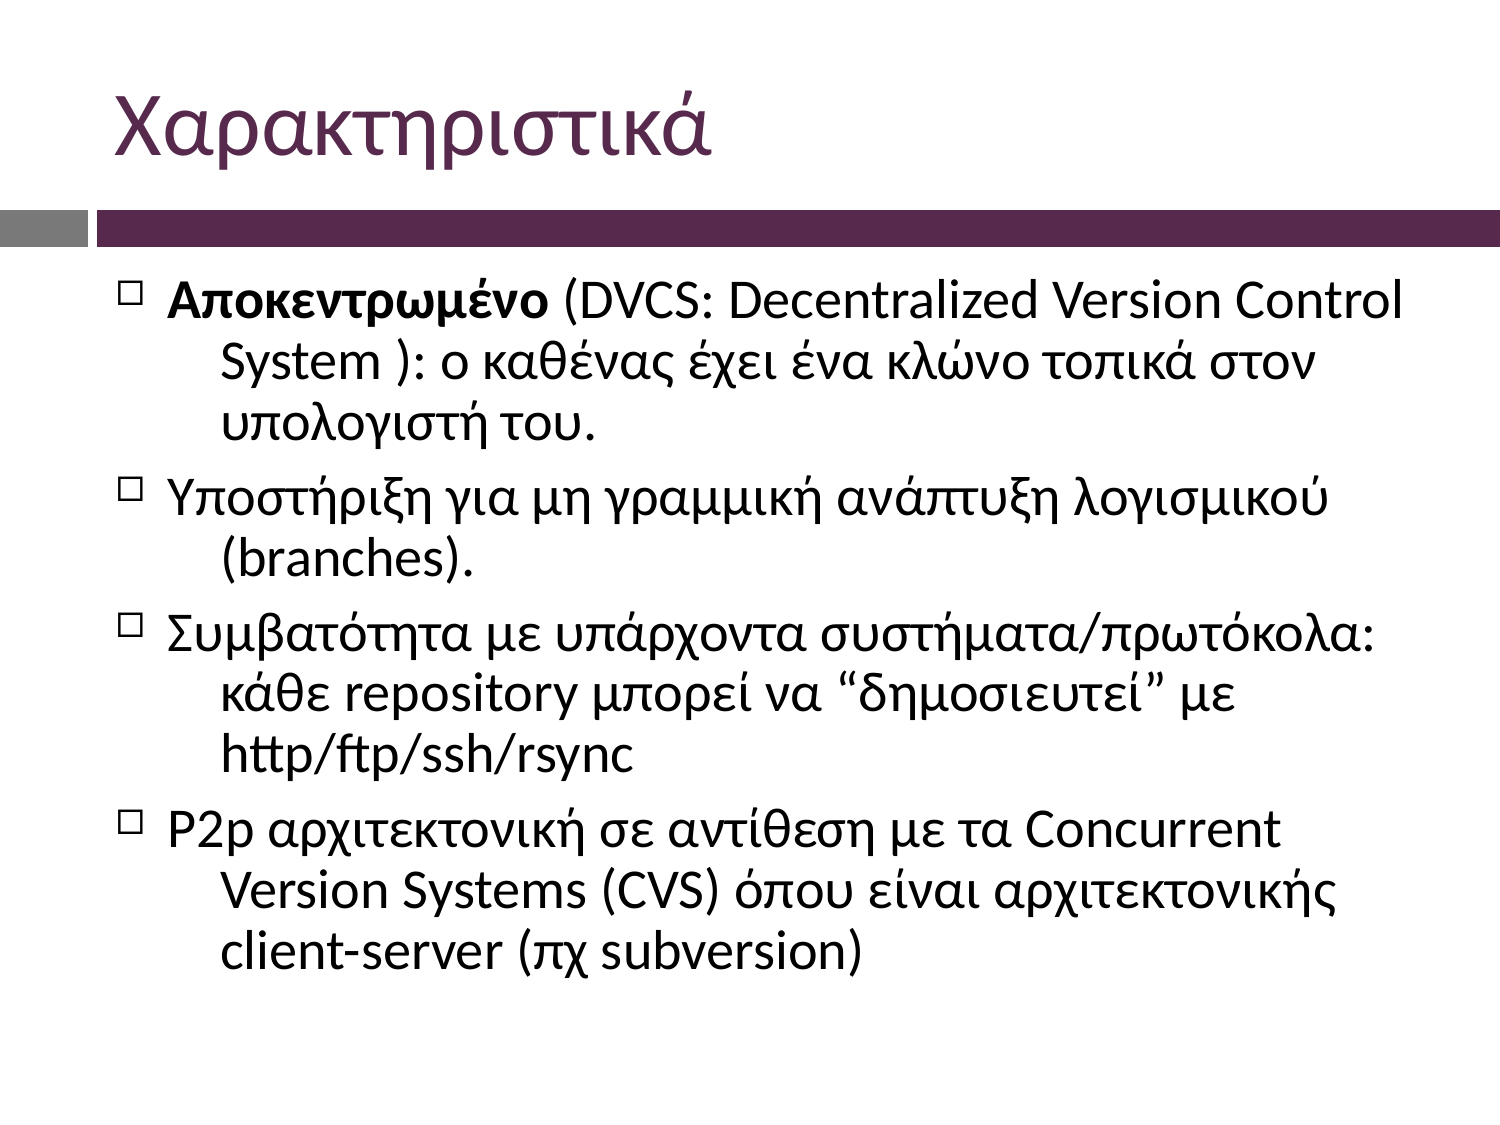

Χαρακτηριστικά
# Αποκεντρωμένο (DVCS: Decentralized Version Control System ): ο καθένας έχει ένα κλώνο τοπικά στον υπολογιστή του.
Υποστήριξη για μη γραμμική ανάπτυξη λογισμικού (branches).
Συμβατότητα με υπάρχοντα συστήματα/πρωτόκολα: κάθε repository μπορεί να “δημοσιευτεί” με http/ftp/ssh/rsync
P2p αρχιτεκτονική σε αντίθεση με τα Concurrent Version Systems (CVS) όπου είναι αρχιτεκτονικής client-server (πχ subversion)